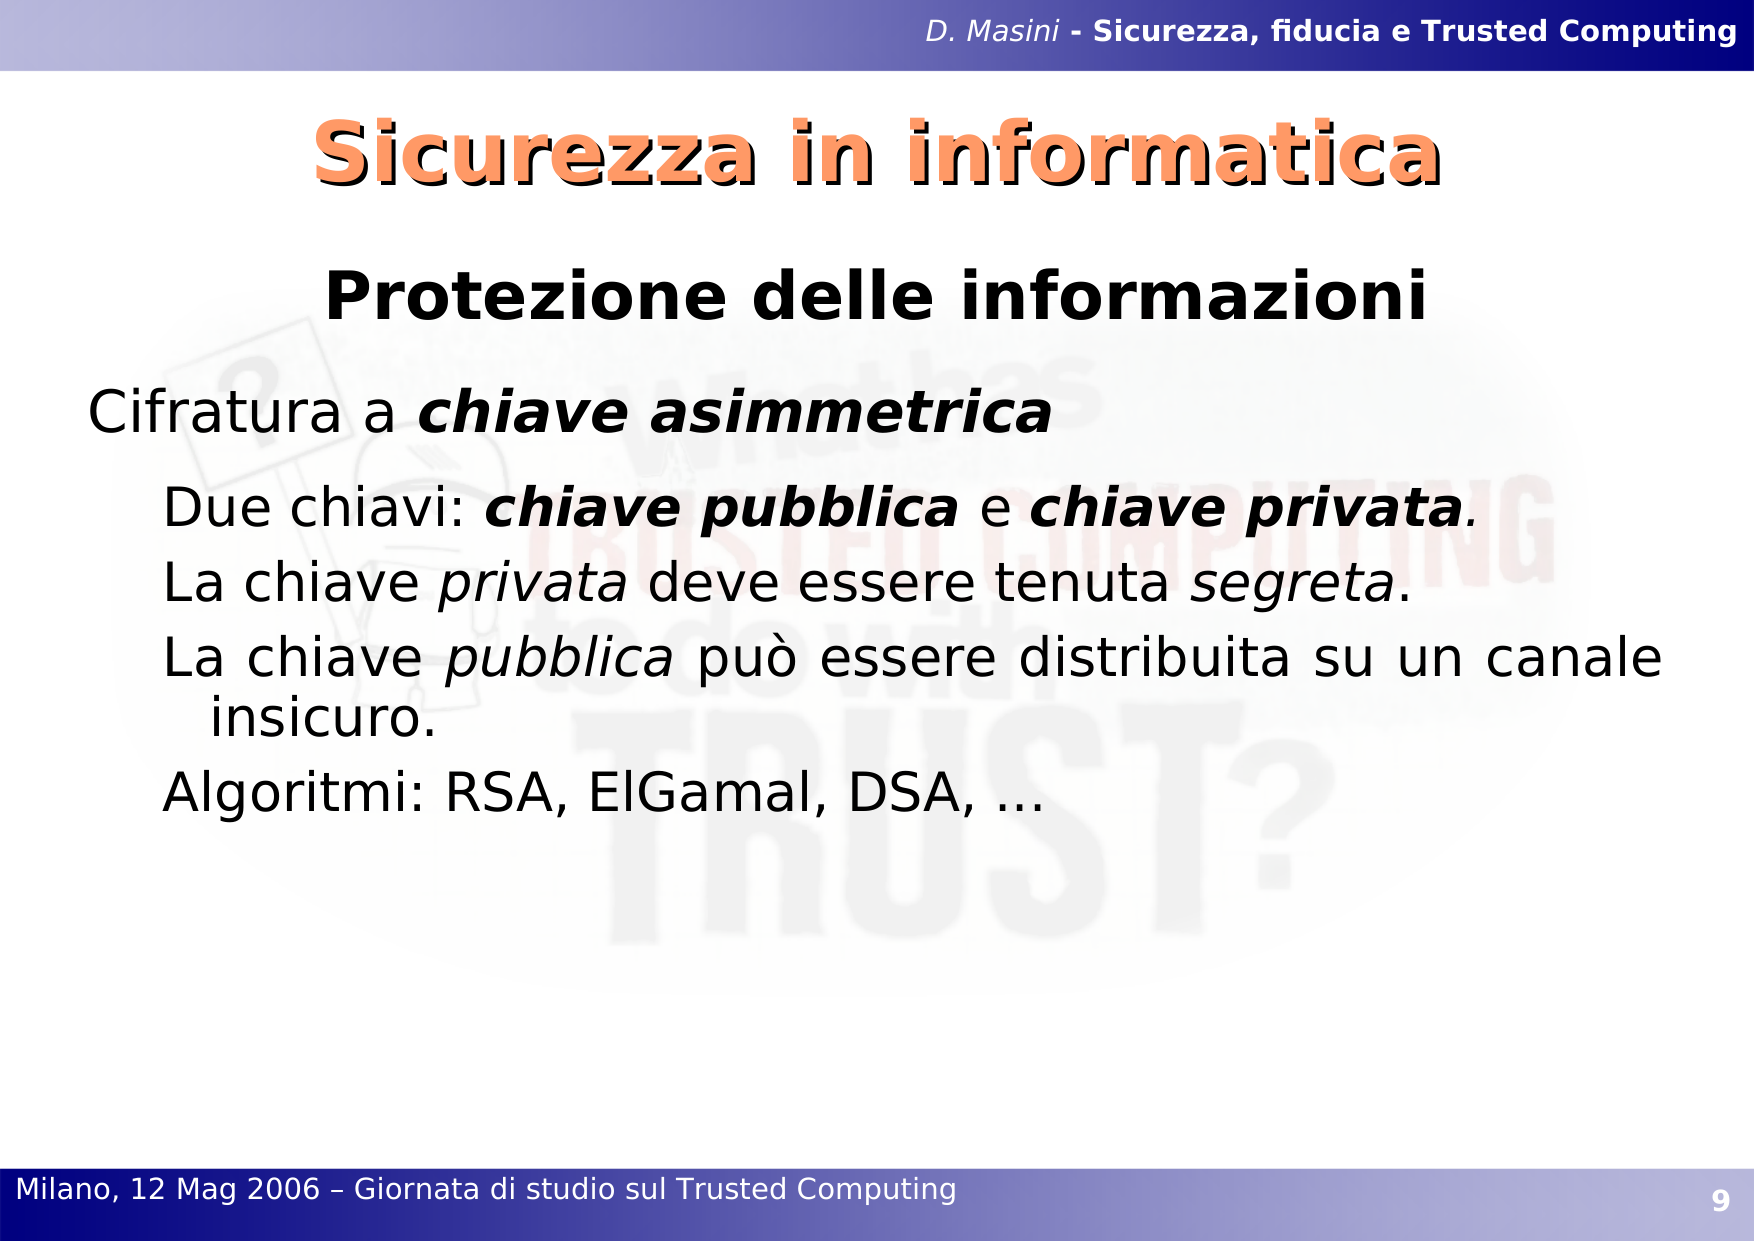

D. Masini - Sicurezza, fiducia e Trusted Computing
# Sicurezza in informatica
Protezione delle informazioni
Cifratura a chiave asimmetrica
Due chiavi: chiave pubblica e chiave privata.
La chiave privata deve essere tenuta segreta.
La chiave pubblica può essere distribuita su un canale insicuro.
Algoritmi: RSA, ElGamal, DSA, ...
Milano, 12 Mag 2006 – Giornata di studio sul Trusted Computing